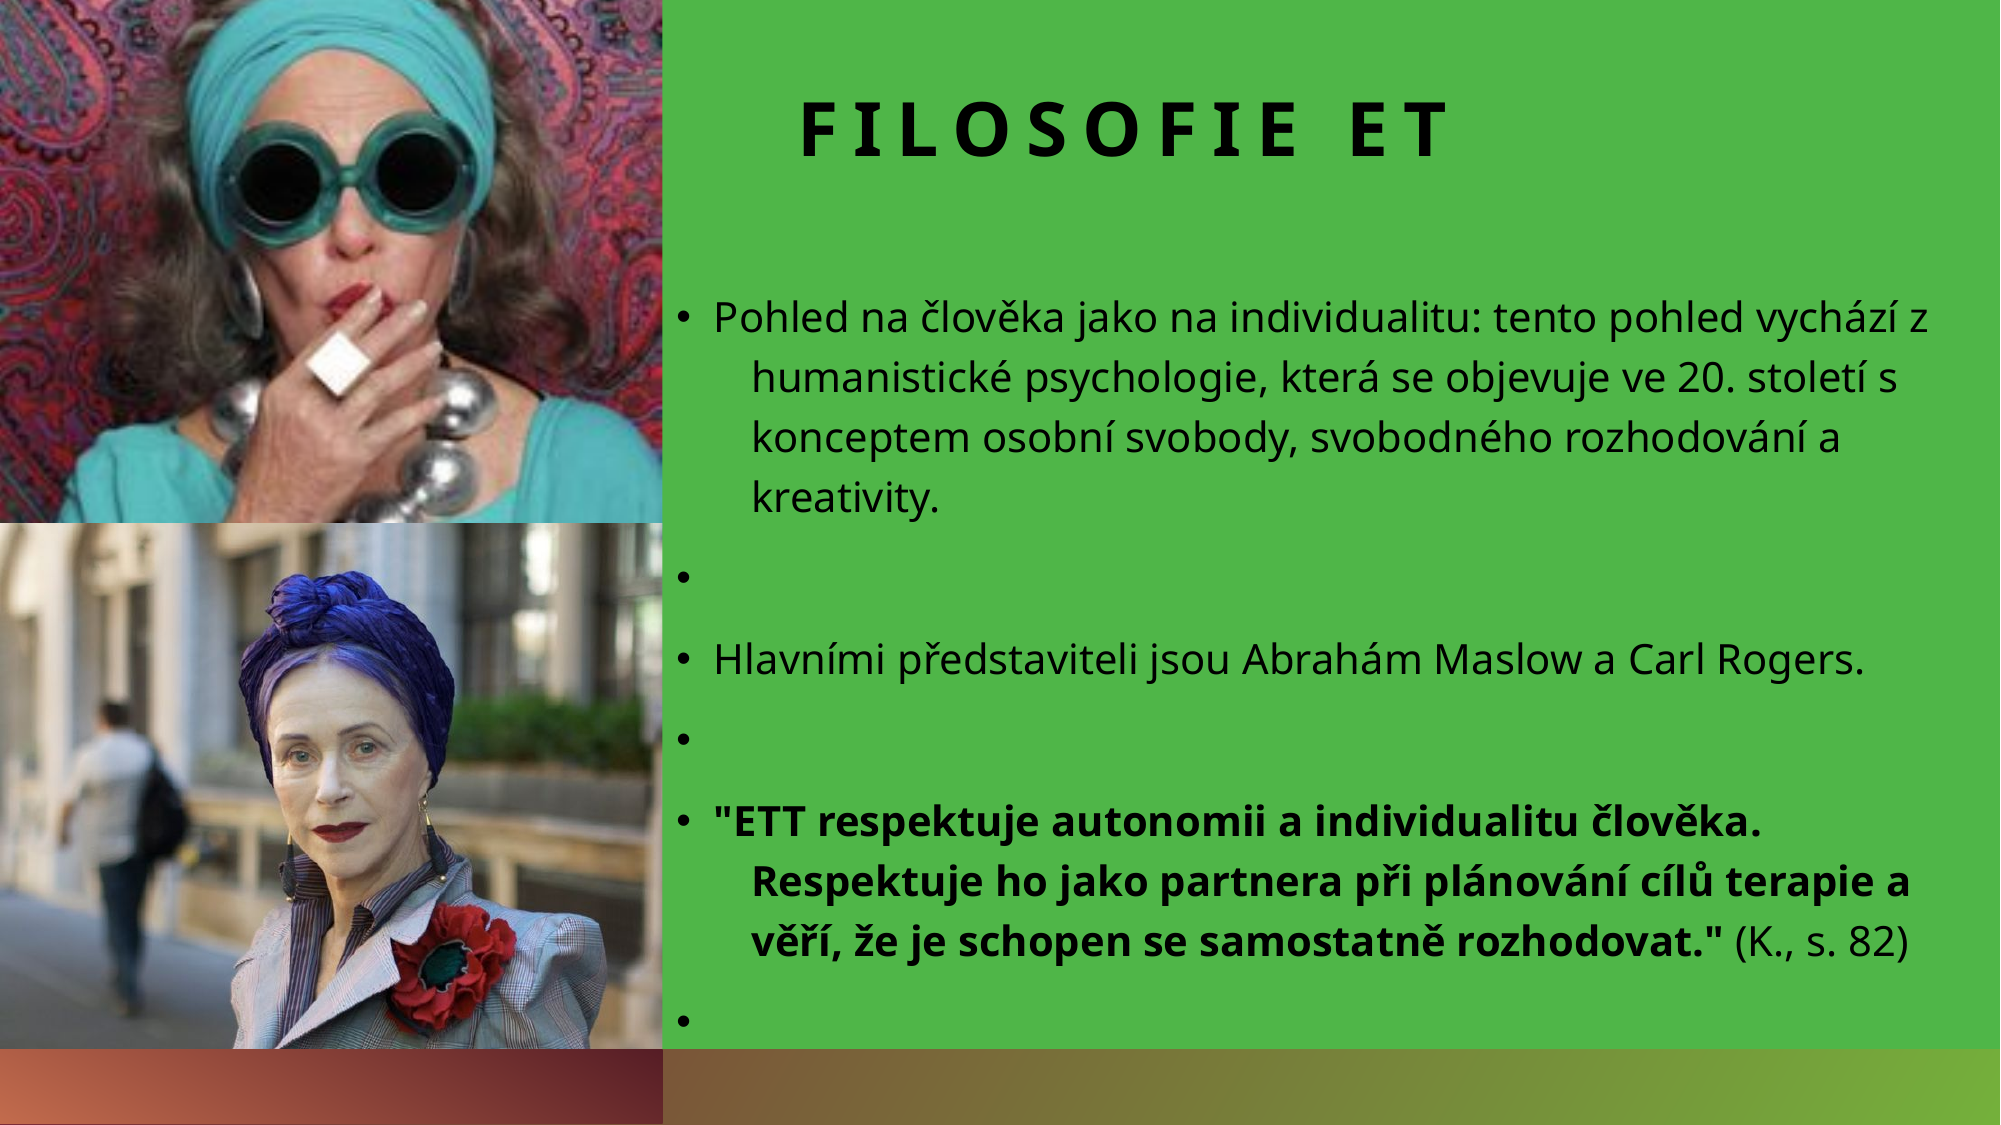

# Filosofie et
Pohled na člověka jako na individualitu: tento pohled vychází z humanistické psychologie, která se objevuje ve 20. století s konceptem osobní svobody, svobodného rozhodování a kreativity.
Hlavními představiteli jsou Abrahám Maslow a Carl Rogers.
"ETT respektuje autonomii a individualitu člověka. Respektuje ho jako partnera při plánování cílů terapie a věří, že je schopen se samostatně rozhodovat." (K., s. 82)